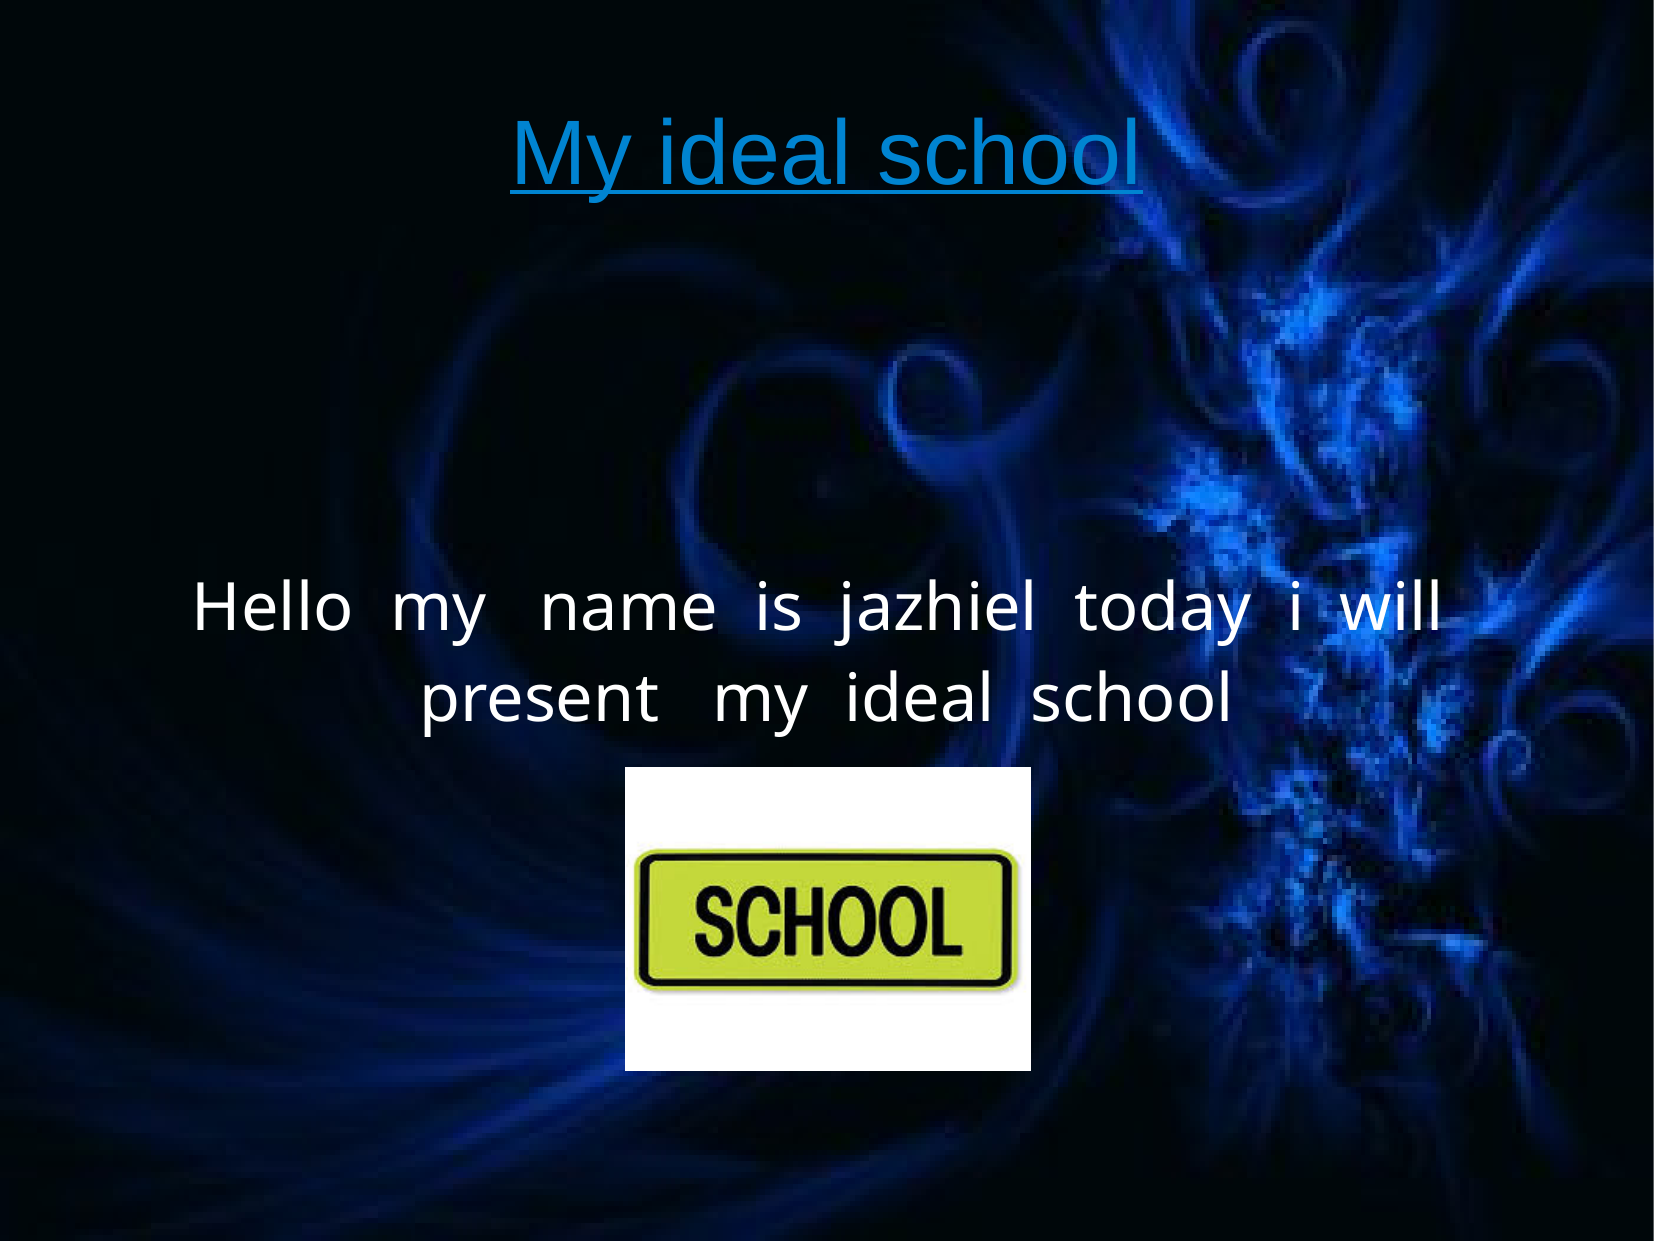

# My ideal school
Hello my name is jazhiel today i will present my ideal school